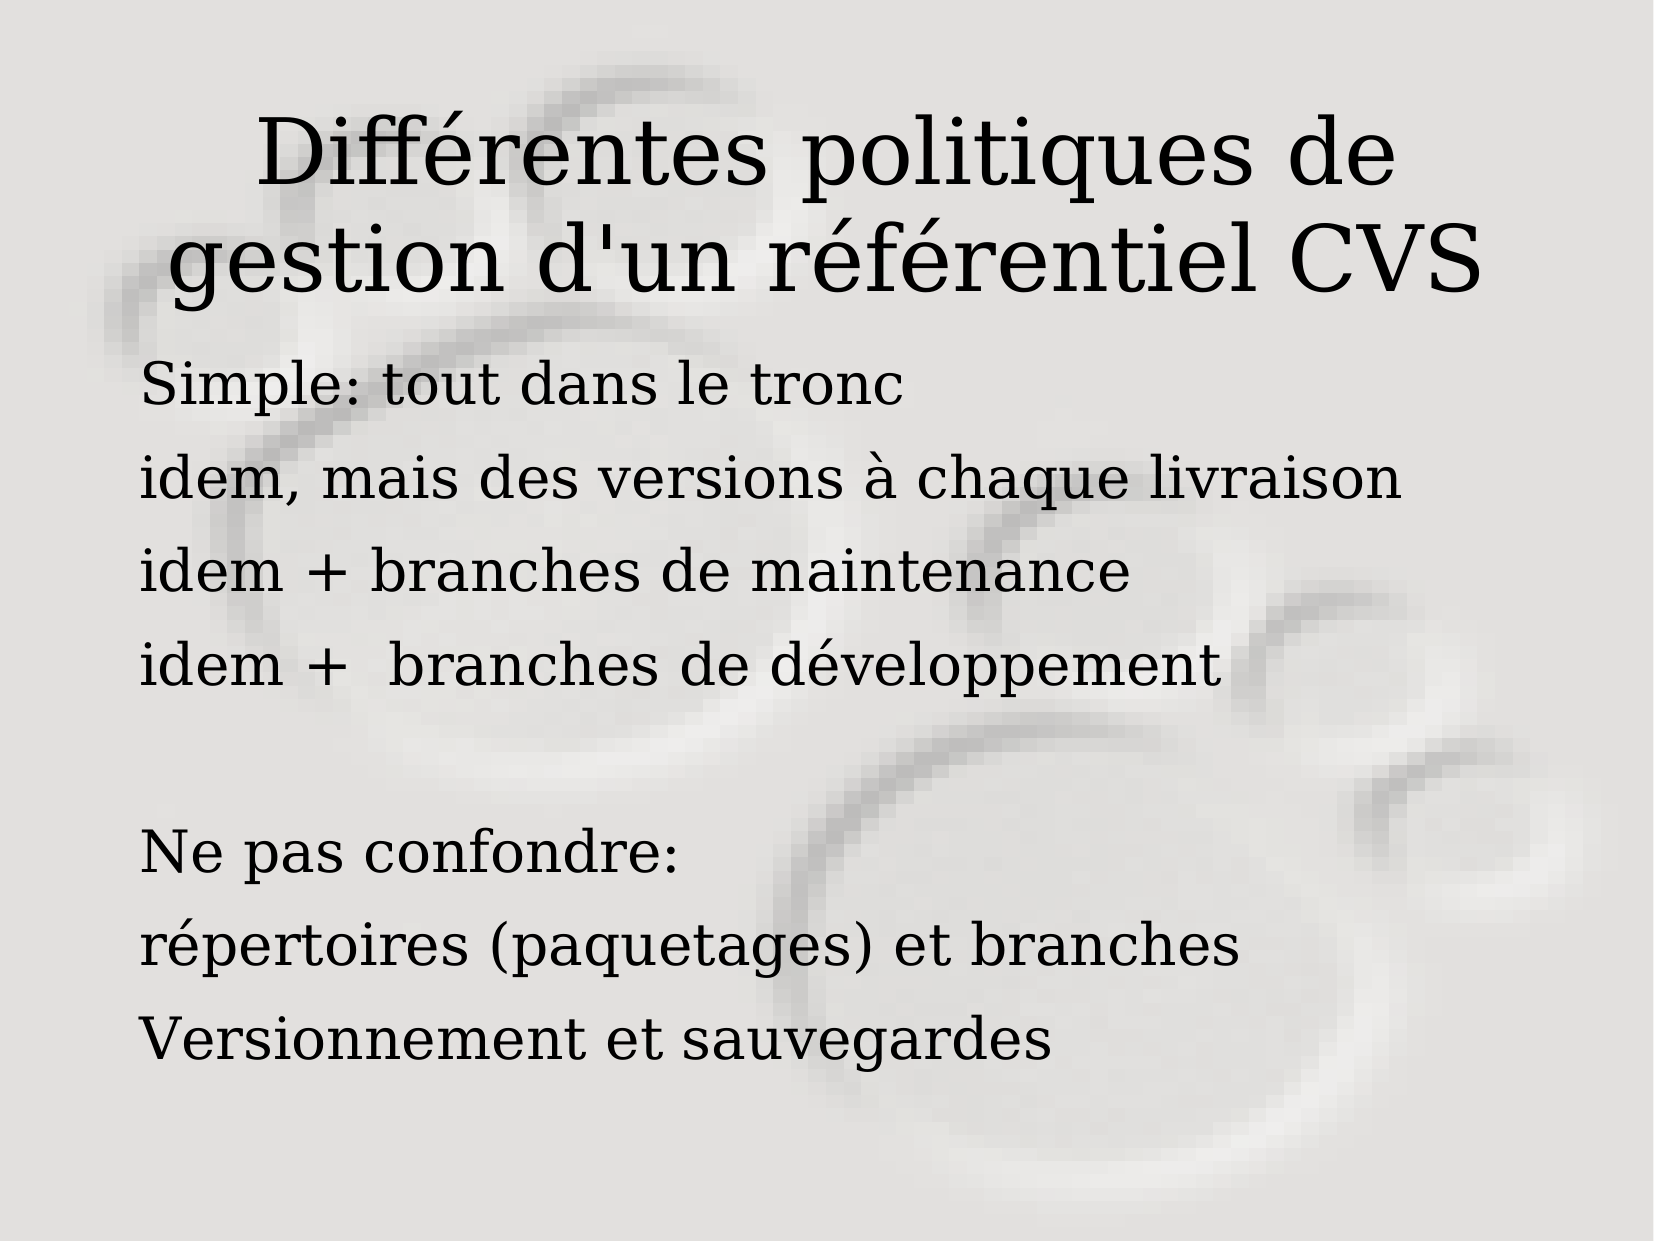

# Différentes politiques de gestion d'un référentiel CVS
Simple: tout dans le tronc
idem, mais des versions à chaque livraison
idem + branches de maintenance
idem + branches de développement
Ne pas confondre:
répertoires (paquetages) et branches
Versionnement et sauvegardes